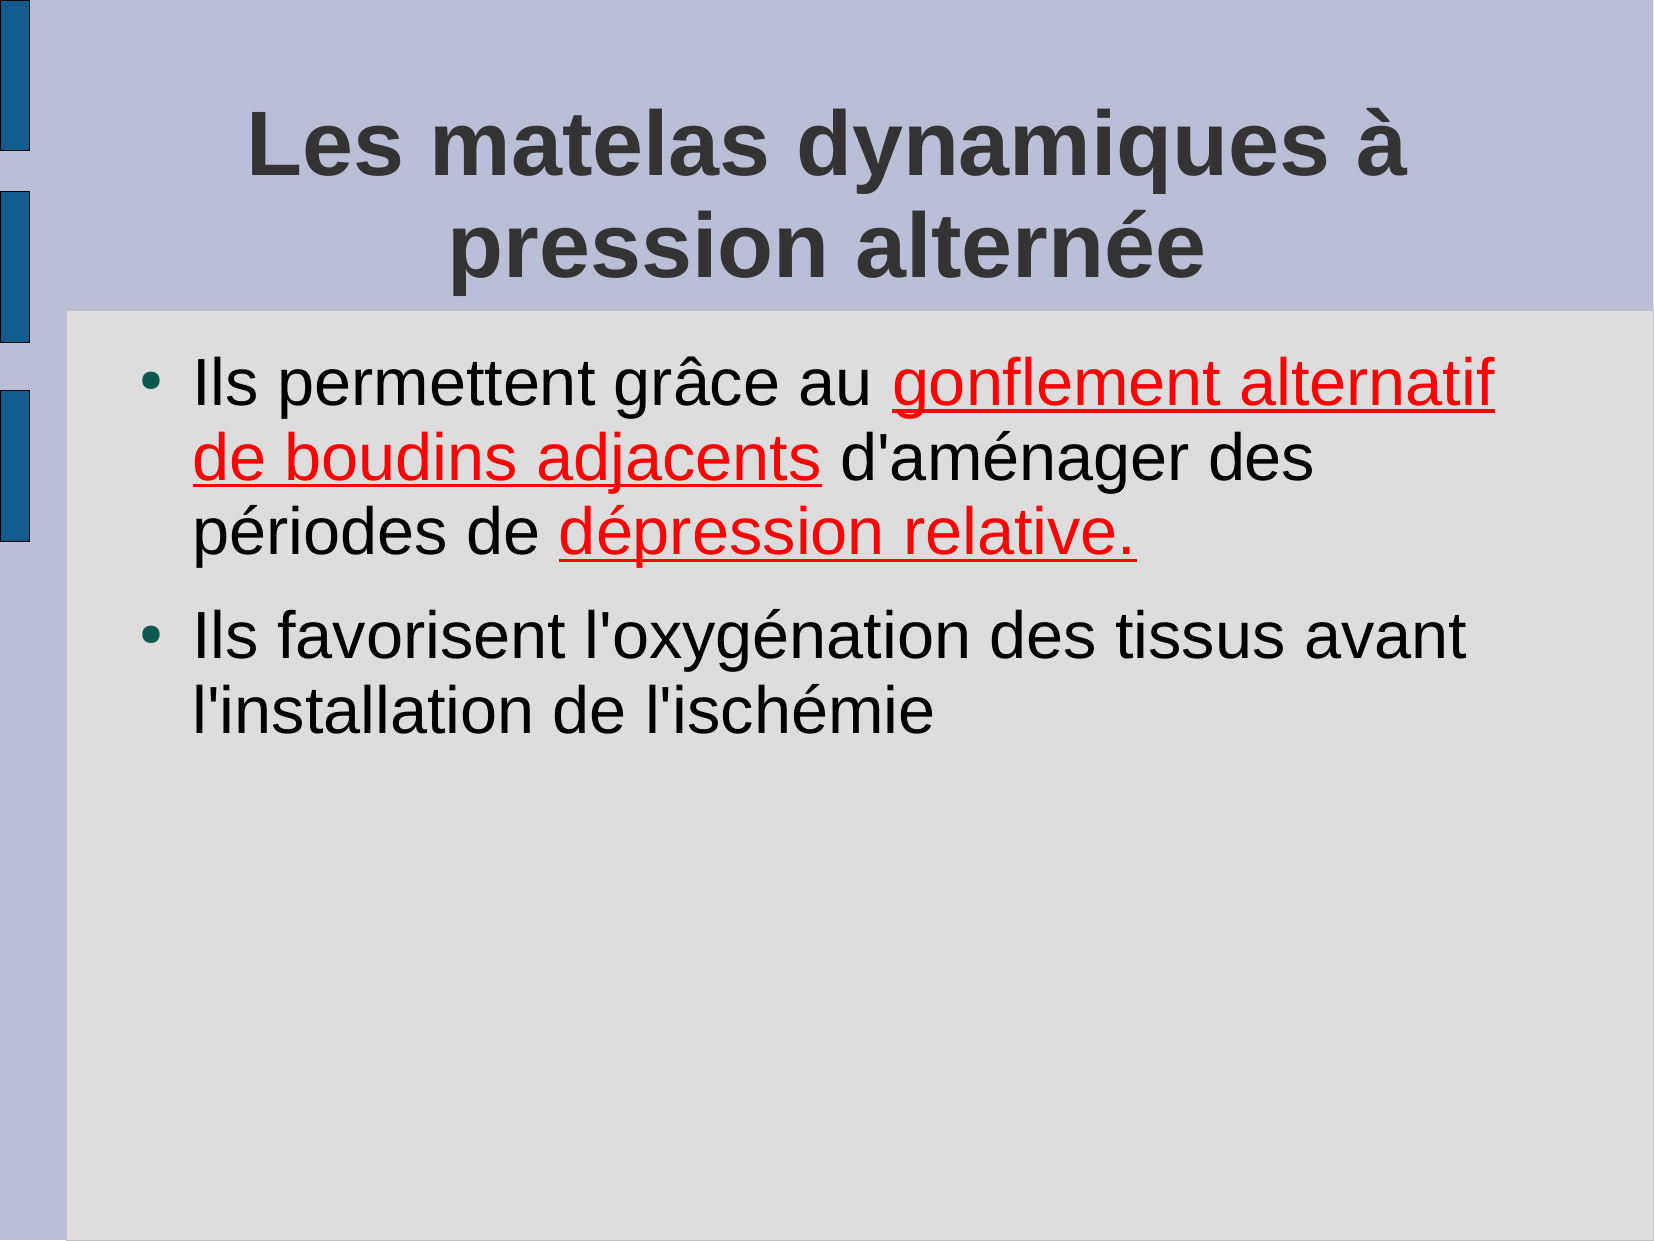

# Les matelas dynamiques à pression alternée
Ils permettent grâce au gonflement alternatif de boudins adjacents d'aménager des périodes de dépression relative.
Ils favorisent l'oxygénation des tissus avant l'installation de l'ischémie